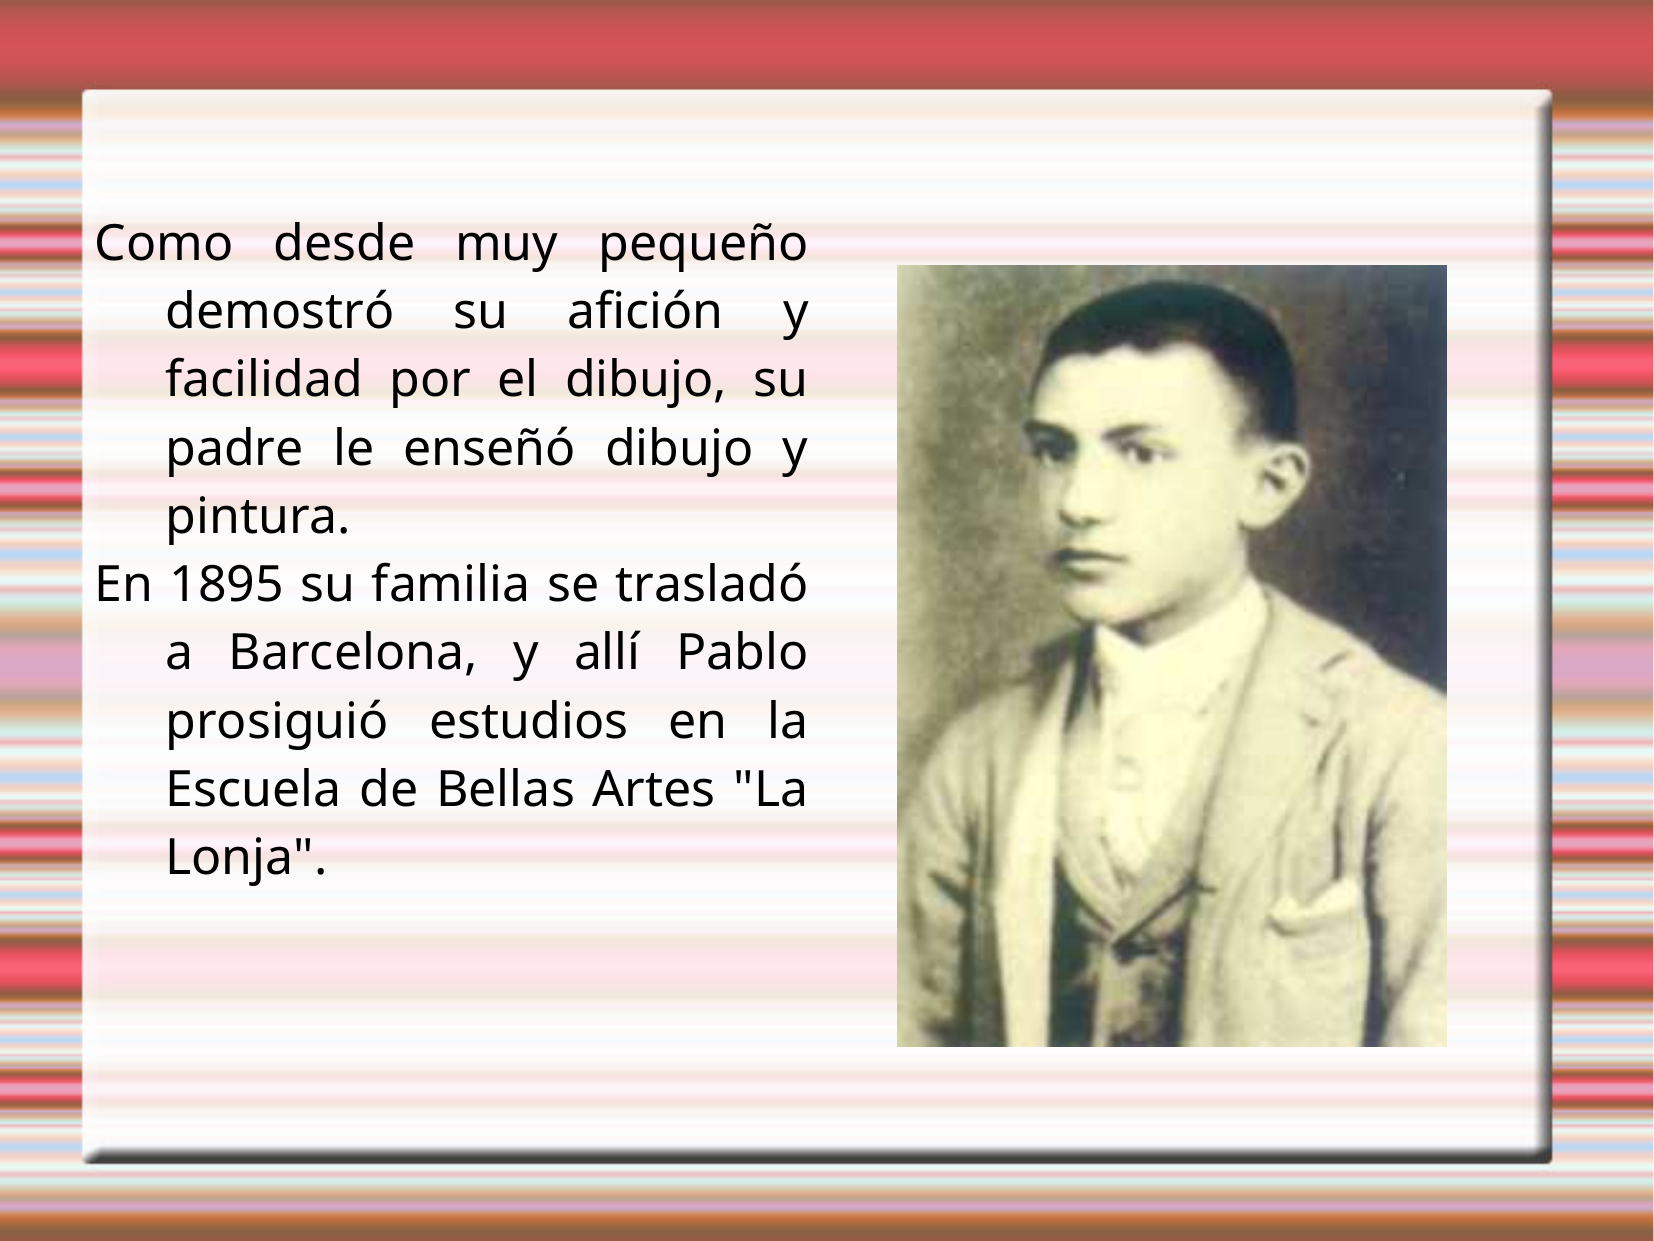

#
Como desde muy pequeño demostró su afición y facilidad por el dibujo, su padre le enseñó dibujo y pintura.
En 1895 su familia se trasladó a Barcelona, y allí Pablo prosiguió estudios en la Escuela de Bellas Artes "La Lonja".